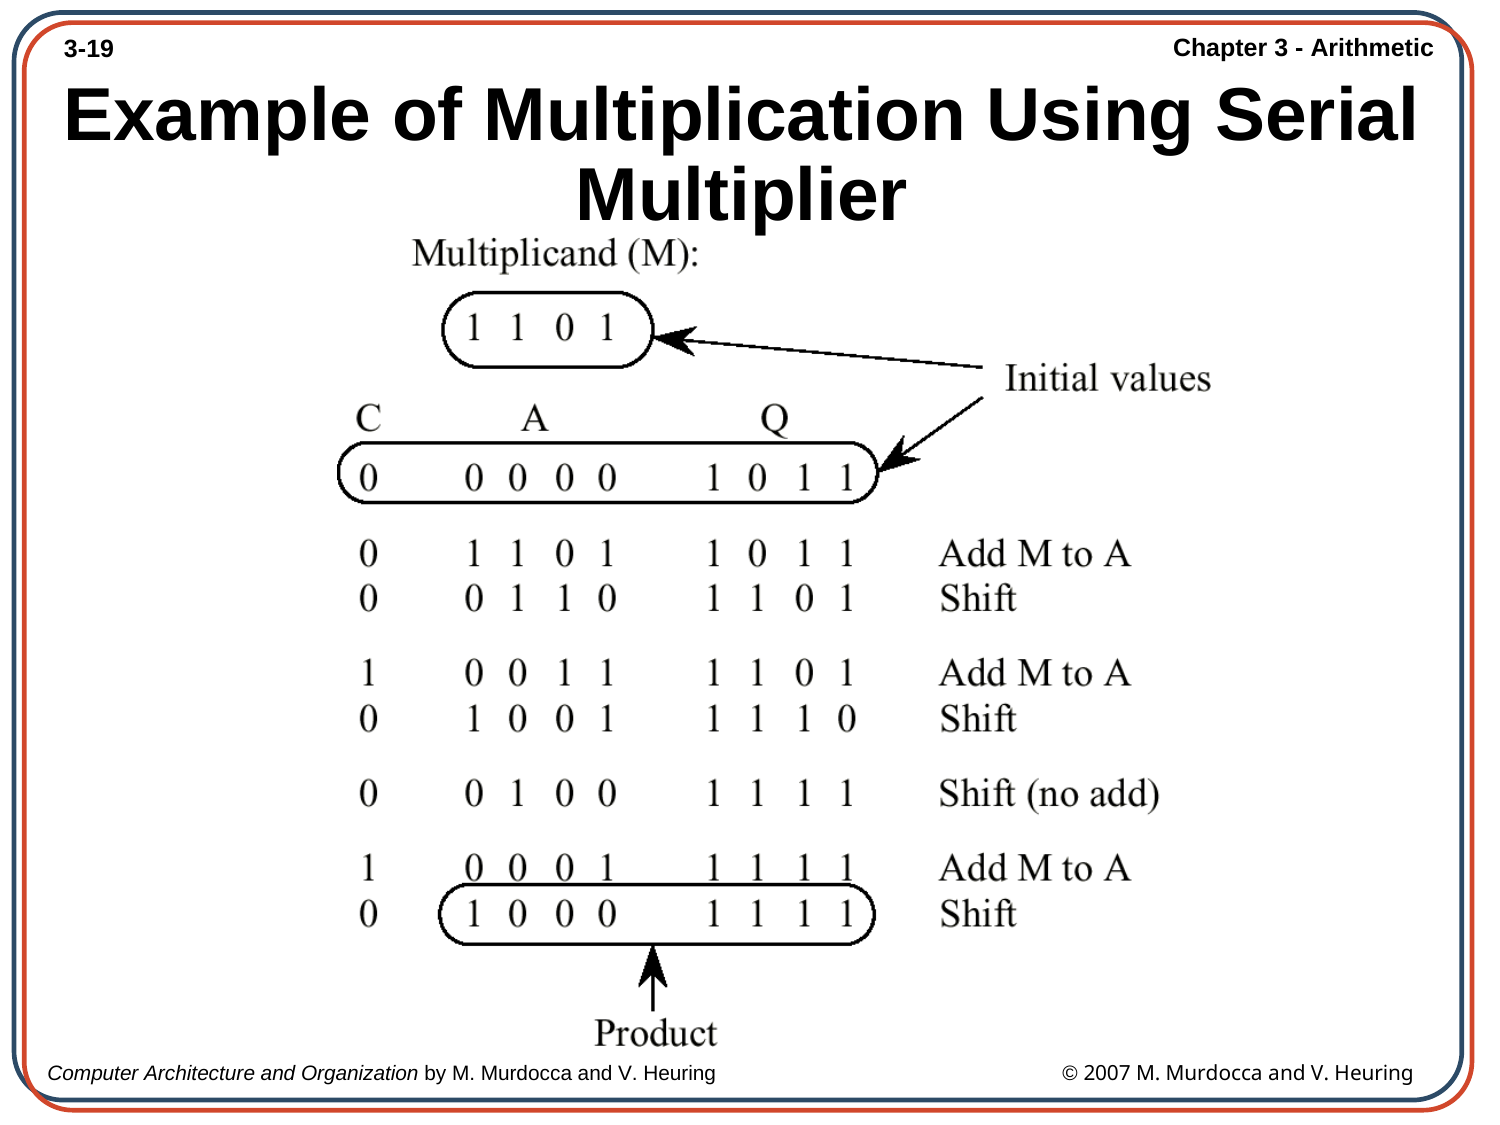

# Example of Multiplication Using Serial Multiplier